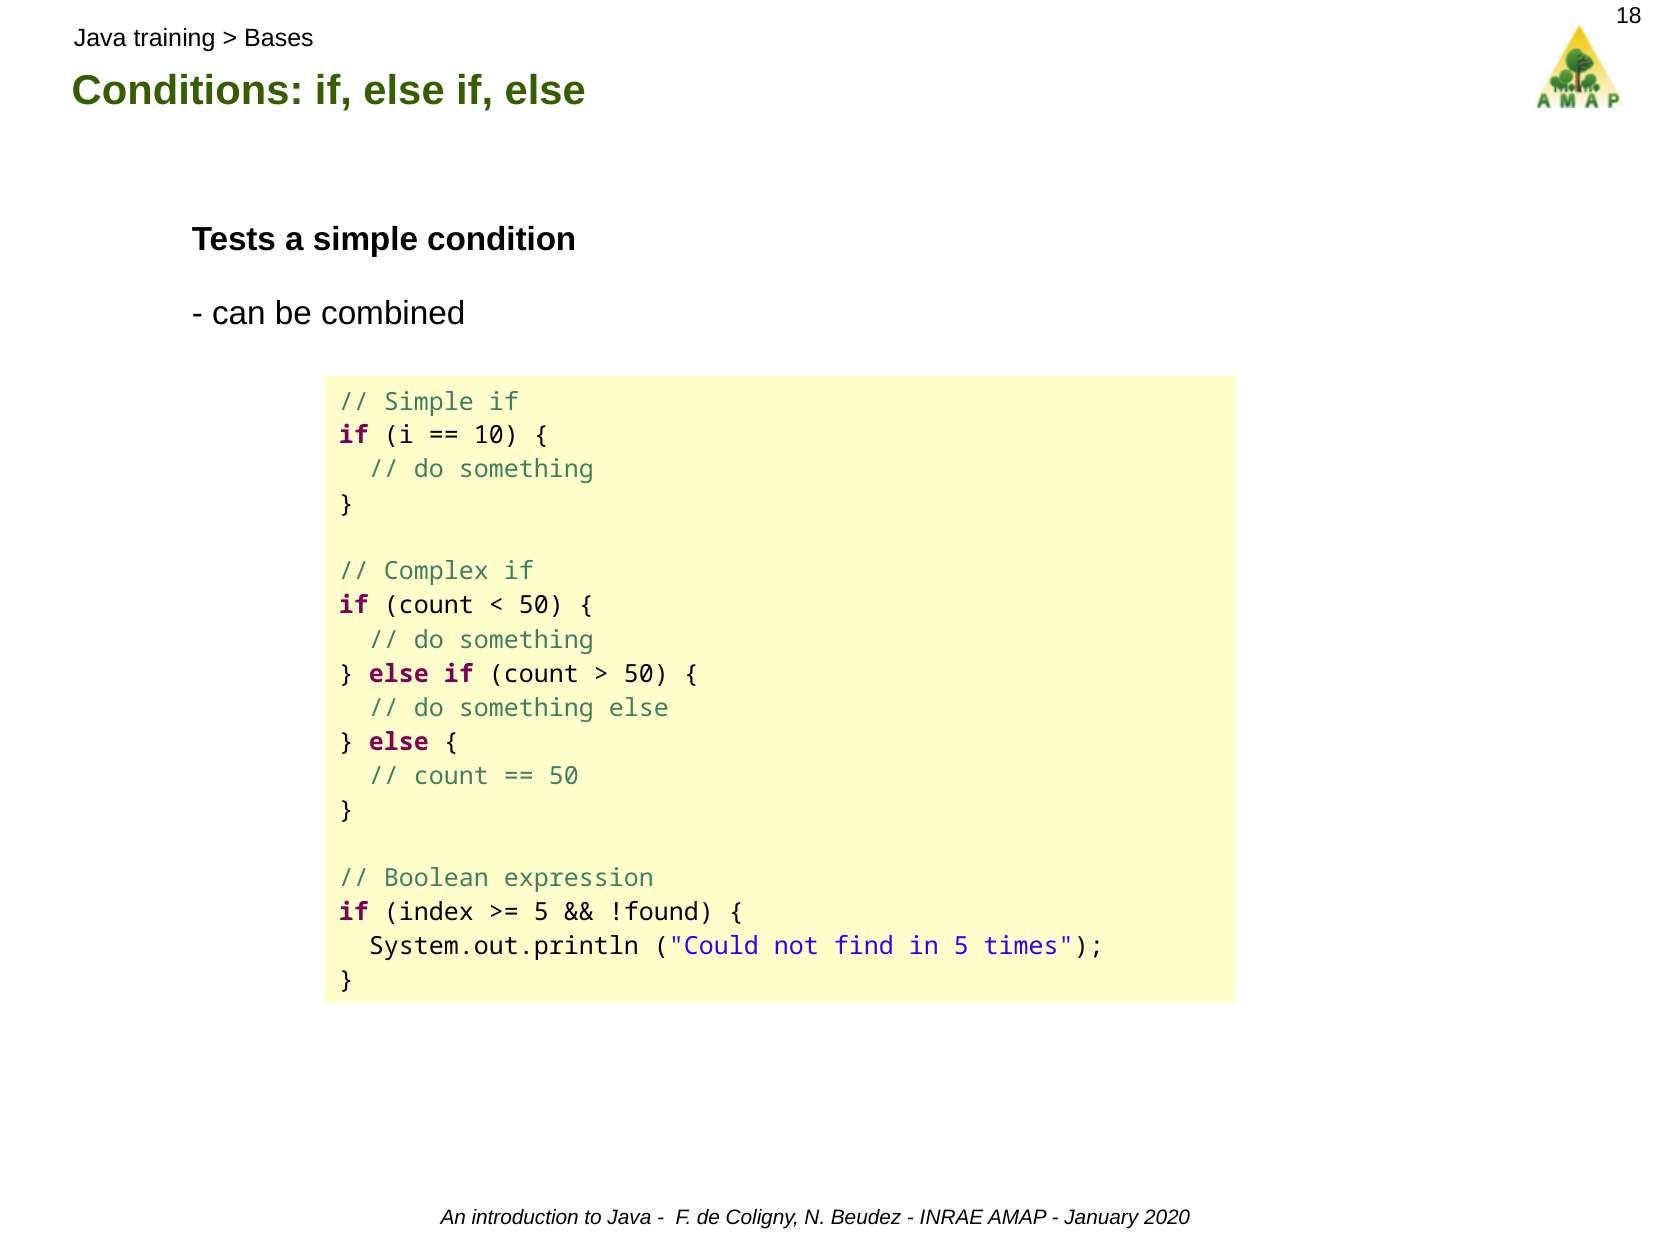

18
Java training > Bases
Conditions: if, else if, else
Tests a simple condition
- can be combined
// Simple if
if (i == 10) {
 // do something
}
// Complex if
if (count < 50) {
 // do something
} else if (count > 50) {
 // do something else
} else {
 // count == 50
}
// Boolean expression
if (index >= 5 && !found) {
 System.out.println ("Could not find in 5 times");
}